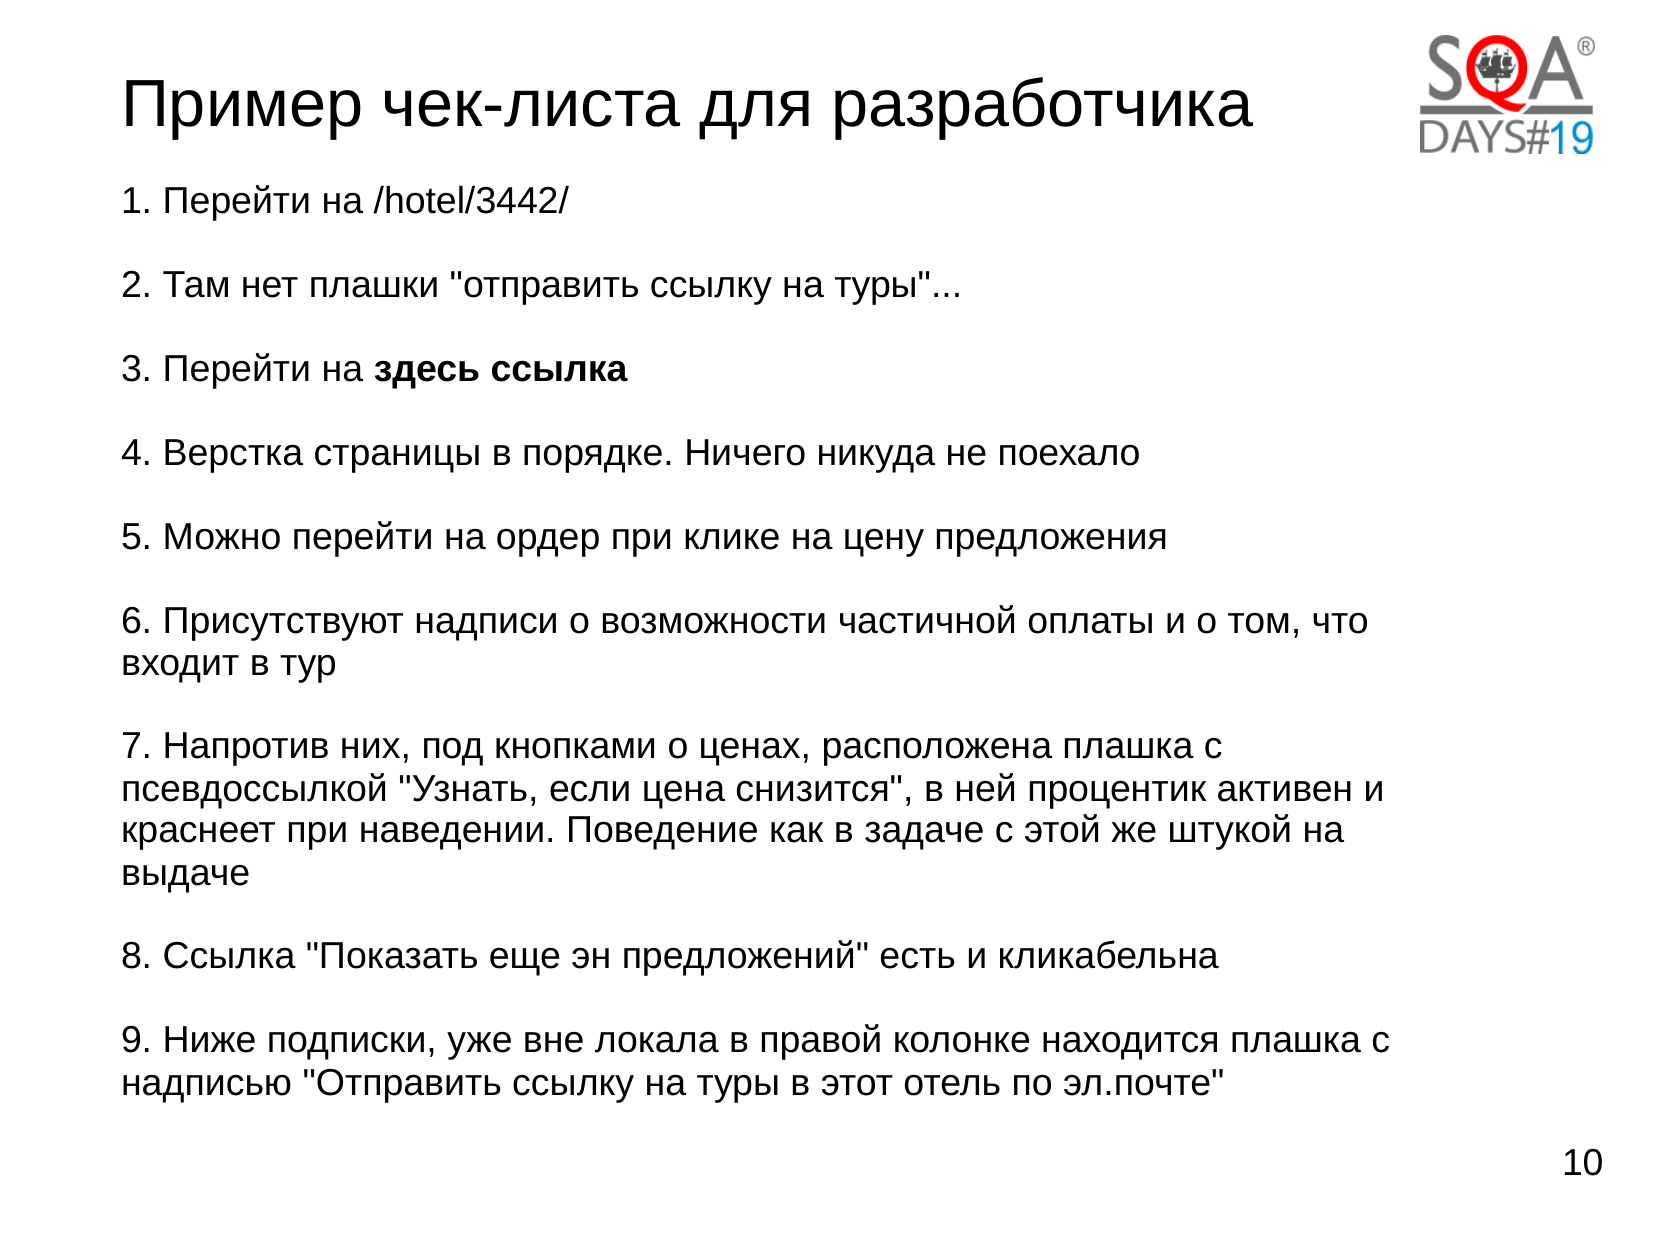

Пример чек-листа для разработчика
1. Перейти на /hotel/3442/
2. Там нет плашки "отправить ссылку на туры"...
3. Перейти на здесь ссылка
4. Верстка страницы в порядке. Ничего никуда не поехало
5. Можно перейти на ордер при клике на цену предложения
6. Присутствуют надписи о возможности частичной оплаты и о том, что входит в тур
7. Напротив них, под кнопками о ценах, расположена плашка с псевдоссылкой "Узнать, если цена снизится", в ней процентик активен и краснеет при наведении. Поведение как в задаче с этой же штукой на выдаче
8. Ссылка "Показать еще эн предложений" есть и кликабельна
9. Ниже подписки, уже вне локала в правой колонке находится плашка с надписью "Отправить ссылку на туры в этот отель по эл.почте"
10